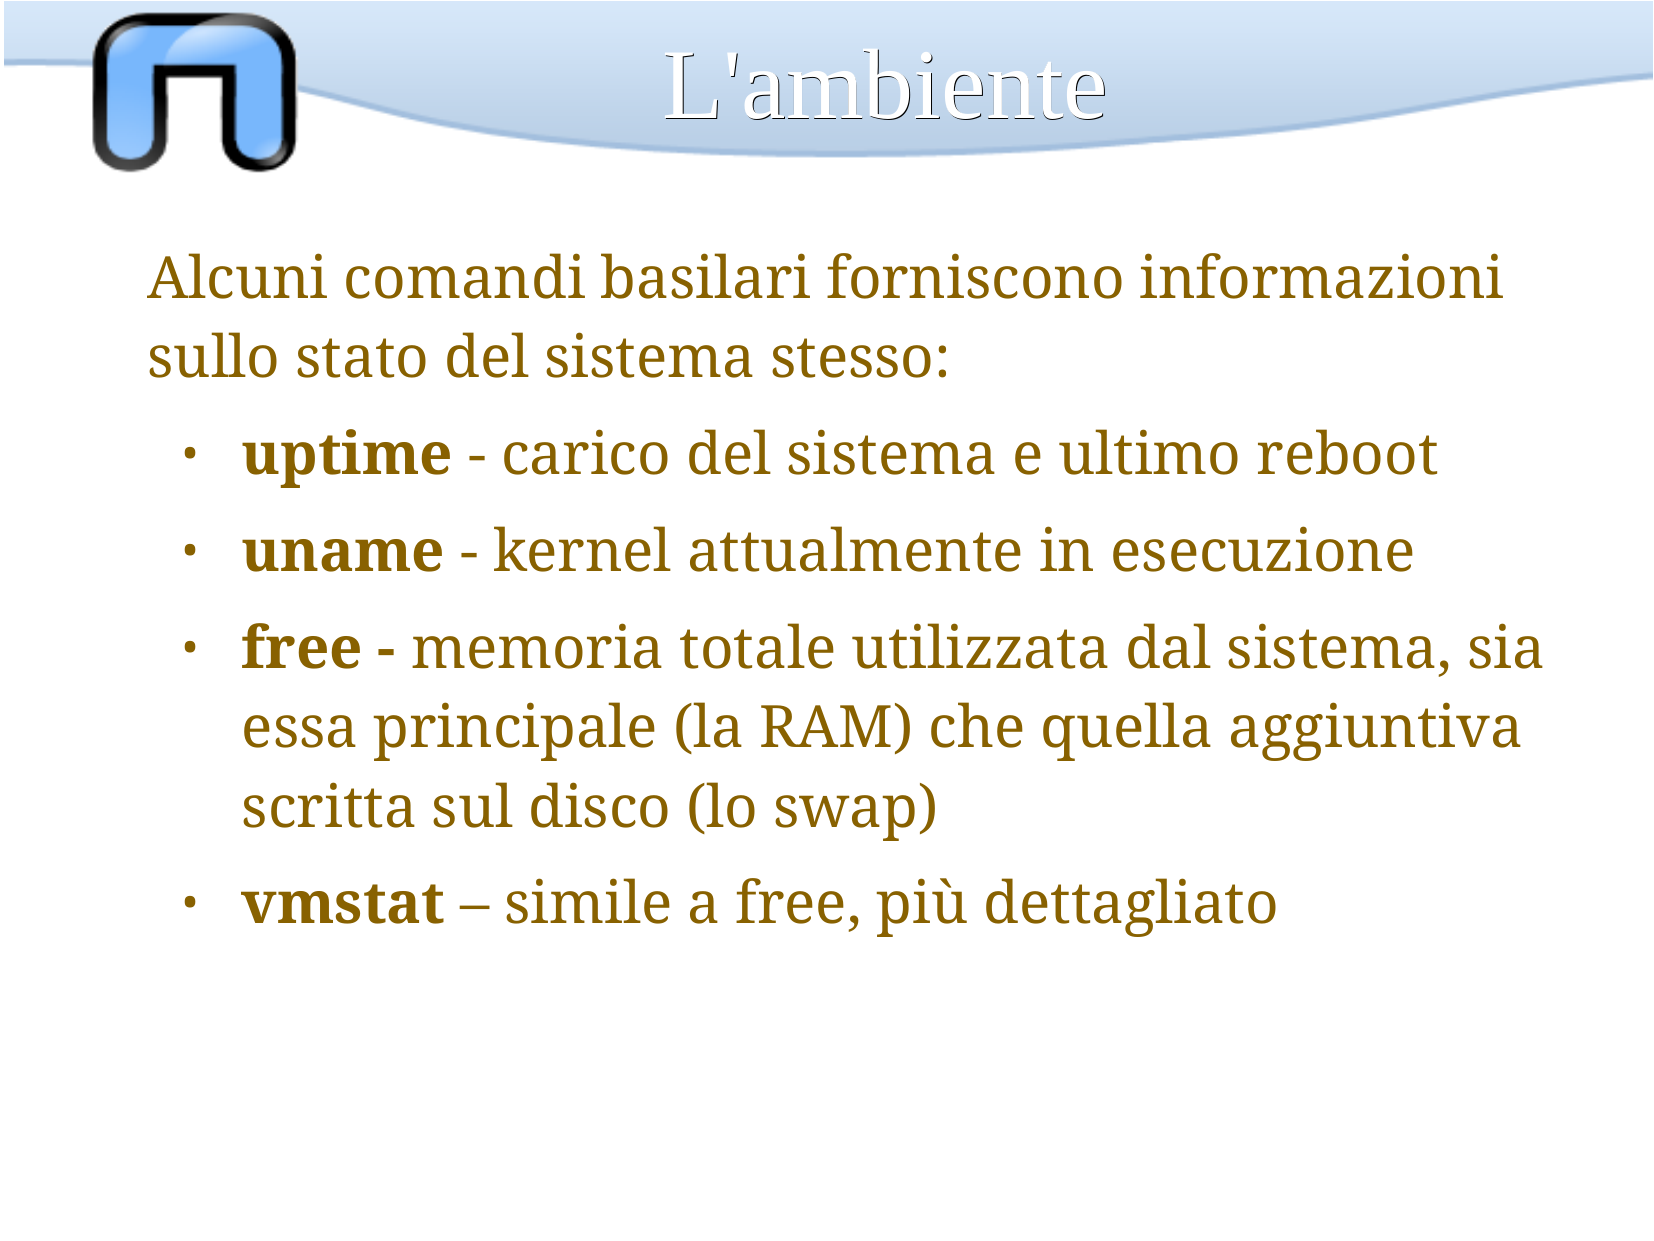

L'ambiente
# Alcuni comandi basilari forniscono informazioni sullo stato del sistema stesso:
uptime - carico del sistema e ultimo reboot
uname - kernel attualmente in esecuzione
free - memoria totale utilizzata dal sistema, sia essa principale (la RAM) che quella aggiuntiva scritta sul disco (lo swap)
vmstat – simile a free, più dettagliato